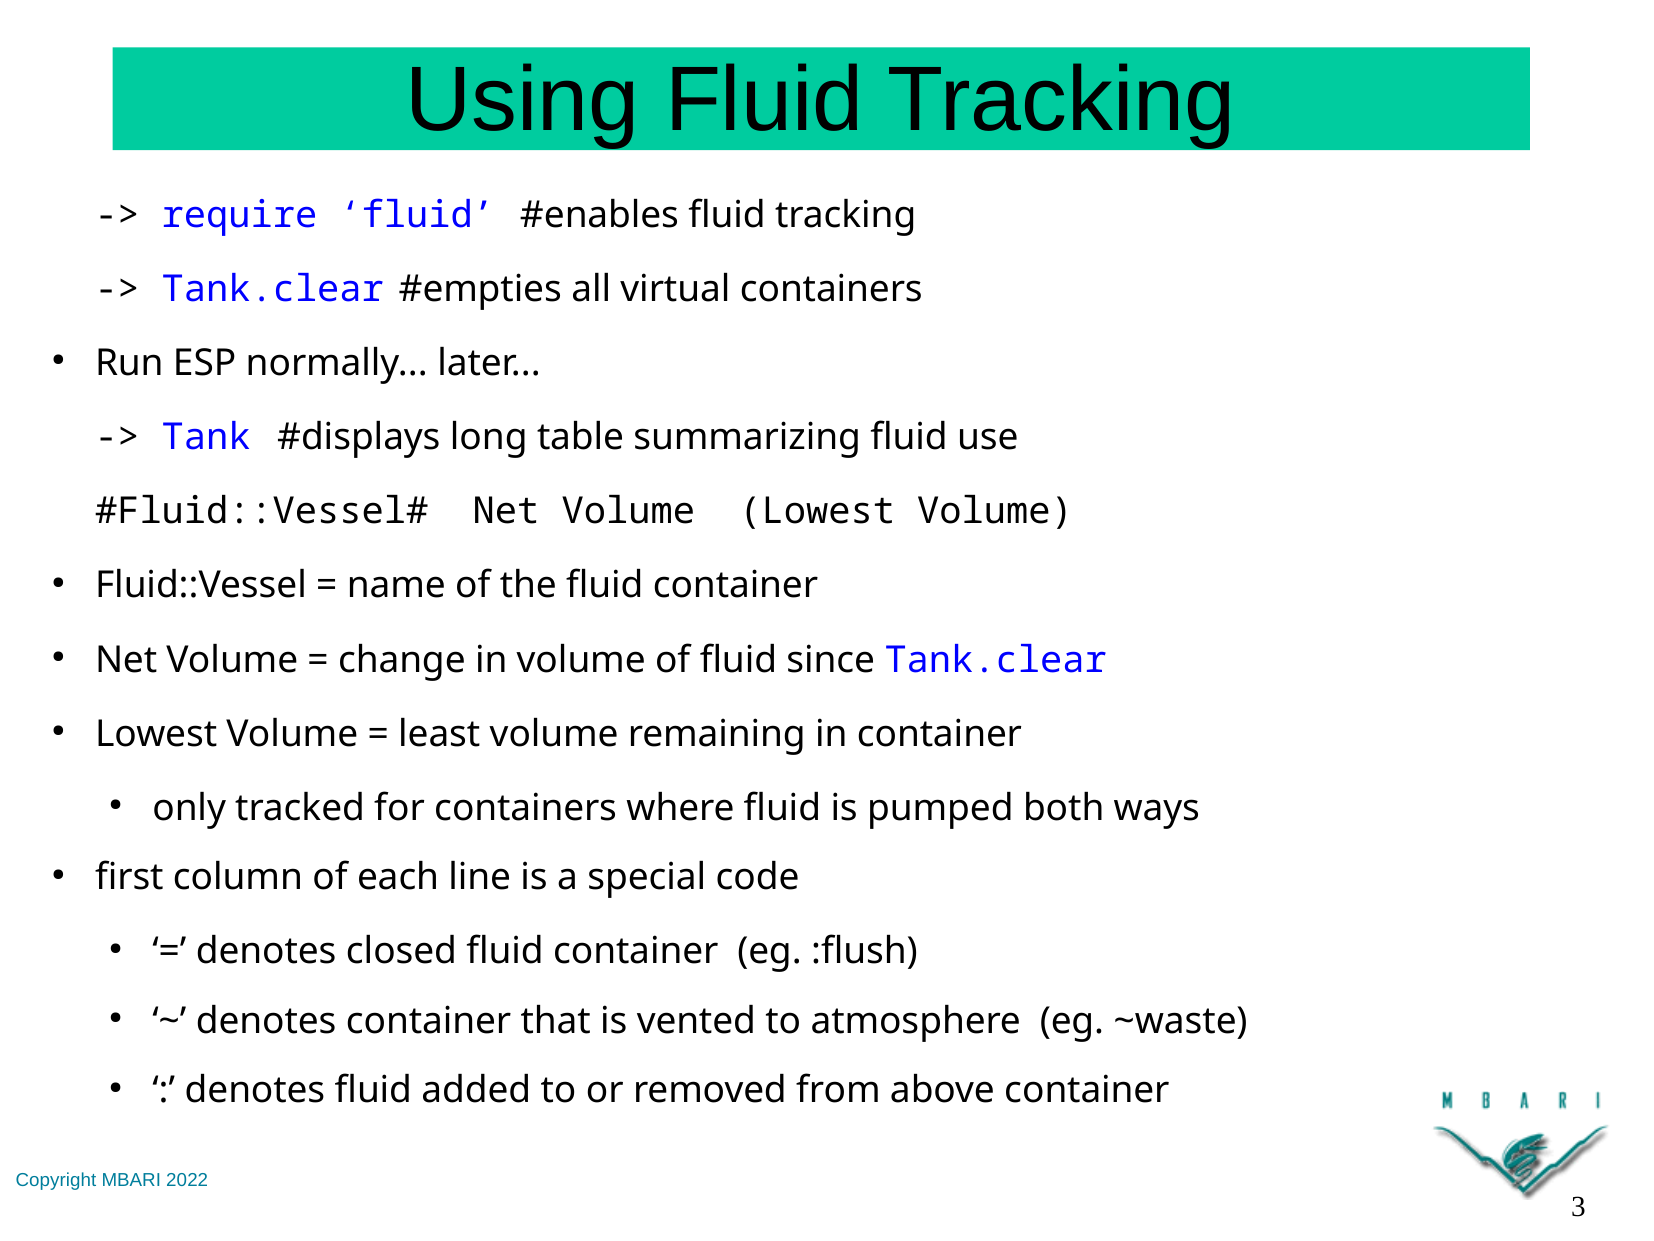

# Using Fluid Tracking
-> require ‘fluid’		#enables fluid tracking
-> Tank.clear		#empties all virtual containers
Run ESP normally... later...
-> Tank			#displays long table summarizing fluid use
#Fluid::Vessel# Net Volume (Lowest Volume)
Fluid::Vessel = name of the fluid container
Net Volume = change in volume of fluid since Tank.clear
Lowest Volume = least volume remaining in container
only tracked for containers where fluid is pumped both ways
first column of each line is a special code
‘=’ denotes closed fluid container (eg. :flush)
‘~’ denotes container that is vented to atmosphere (eg. ~waste)
‘:’ denotes fluid added to or removed from above container